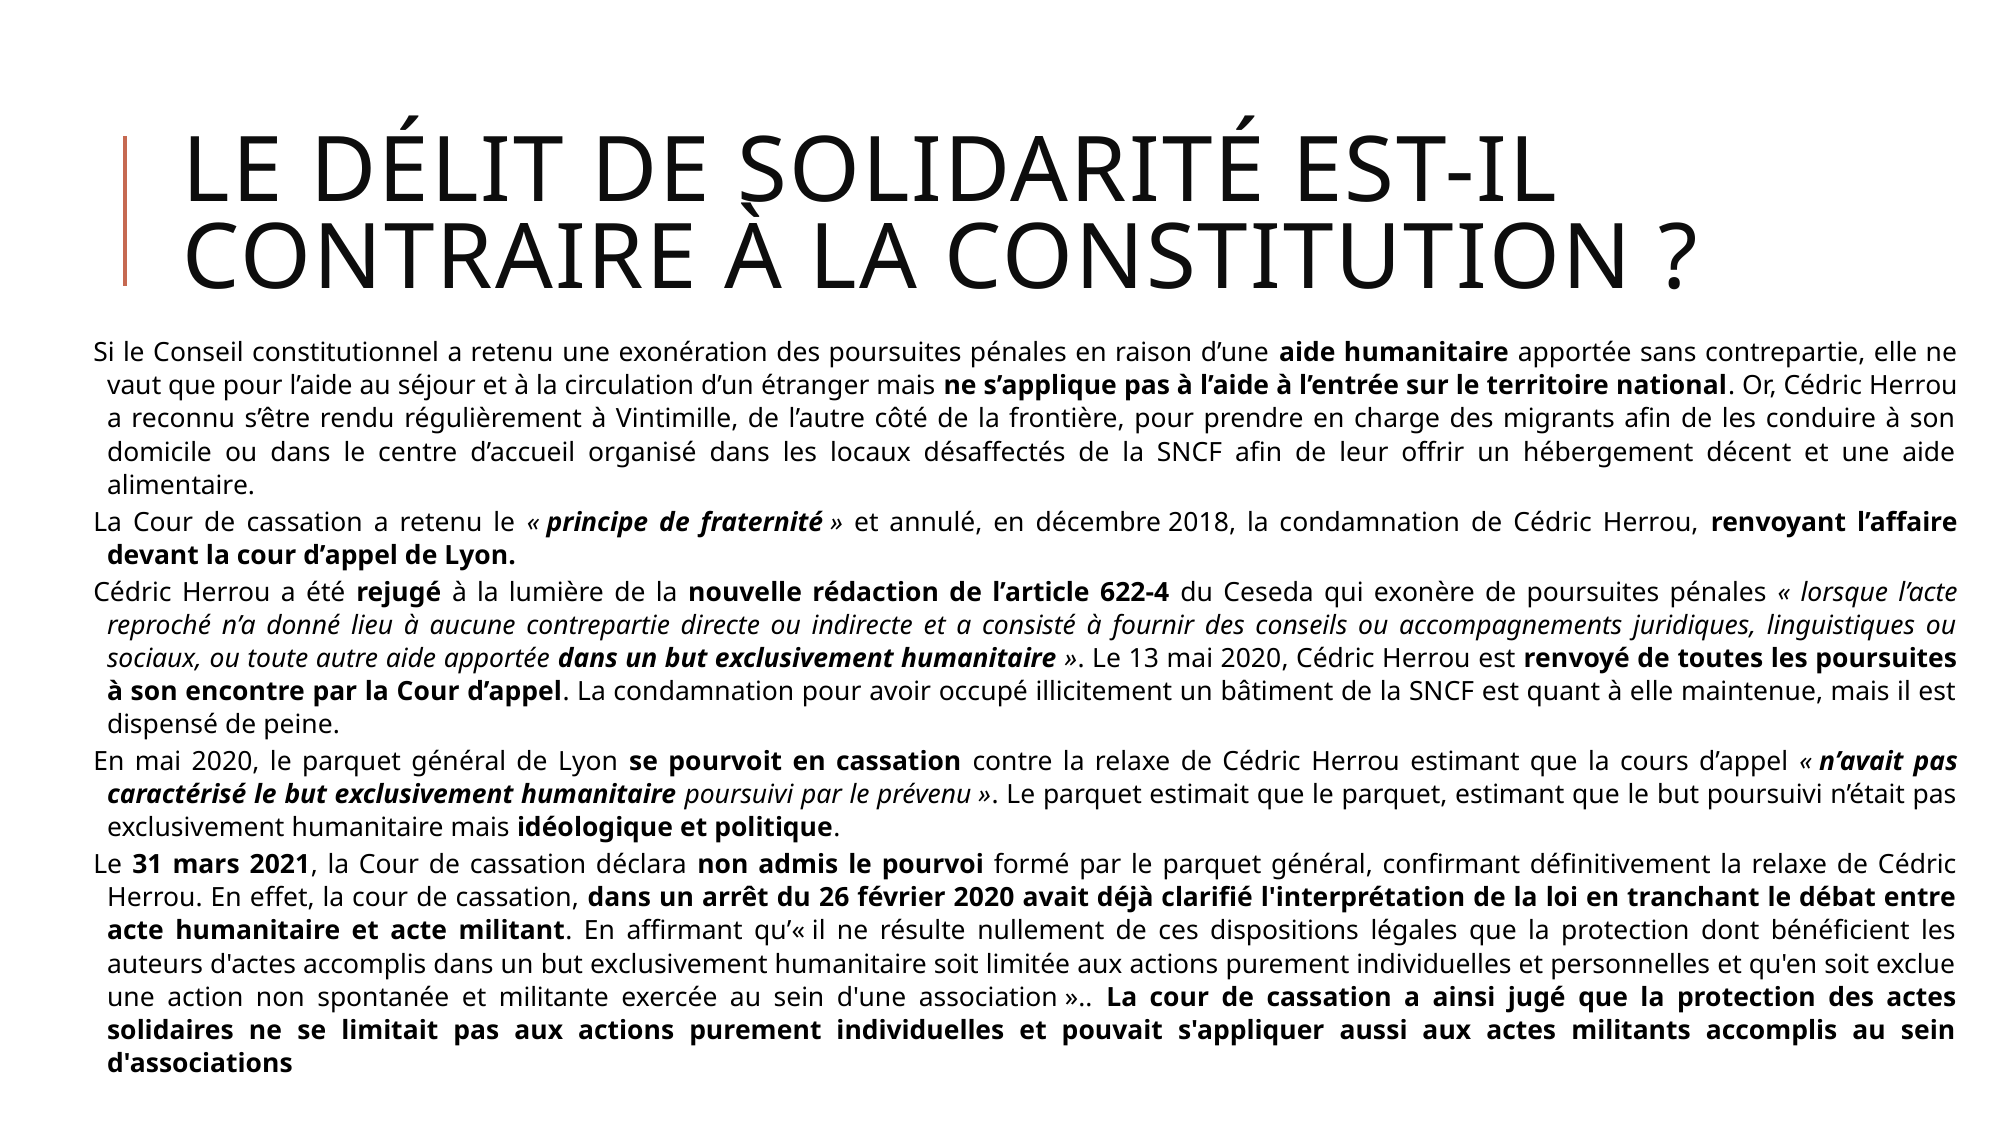

# Le délit de solidarité est-il contraire à la constitution ?
Si le Conseil constitutionnel a retenu une exonération des poursuites pénales en raison d’une aide humanitaire apportée sans contrepartie, elle ne vaut que pour l’aide au séjour et à la circulation d’un étranger mais ne s’applique pas à l’aide à l’entrée sur le territoire national. Or, Cédric Herrou a reconnu s’être rendu régulièrement à Vintimille, de l’autre côté de la frontière, pour prendre en charge des migrants afin de les conduire à son domicile ou dans le centre d’accueil organisé dans les locaux désaffectés de la SNCF afin de leur offrir un hébergement décent et une aide alimentaire.
La Cour de cassation a retenu le « principe de fraternité » et annulé, en décembre 2018, la condamnation de Cédric Herrou, renvoyant l’affaire devant la cour d’appel de Lyon.
Cédric Herrou a été rejugé à la lumière de la nouvelle rédaction de l’article 622-4 du Ceseda qui exonère de poursuites pénales « lorsque l’acte reproché n’a donné lieu à aucune contrepartie directe ou indirecte et a consisté à fournir des conseils ou accompagnements juridiques, linguistiques ou sociaux, ou toute autre aide apportée dans un but exclusivement humanitaire ». Le 13 mai 2020, Cédric Herrou est renvoyé de toutes les poursuites à son encontre par la Cour d’appel. La condamnation pour avoir occupé illicitement un bâtiment de la SNCF est quant à elle maintenue, mais il est dispensé de peine.
En mai 2020, le parquet général de Lyon se pourvoit en cassation contre la relaxe de Cédric Herrou estimant que la cours d’appel « n’avait pas caractérisé le but exclusivement humanitaire poursuivi par le prévenu ». Le parquet estimait que le parquet, estimant que le but poursuivi n’était pas exclusivement humanitaire mais idéologique et politique.
Le 31 mars 2021, la Cour de cassation déclara non admis le pourvoi formé par le parquet général, confirmant définitivement la relaxe de Cédric Herrou. En effet, la cour de cassation, dans un arrêt du 26 février 2020 avait déjà clarifié l'interprétation de la loi en tranchant le débat entre acte humanitaire et acte militant. En affirmant qu’« il ne résulte nullement de ces dispositions légales que la protection dont bénéficient les auteurs d'actes accomplis dans un but exclusivement humanitaire soit limitée aux actions purement individuelles et personnelles et qu'en soit exclue une action non spontanée et militante exercée au sein d'une association ».. La cour de cassation a ainsi jugé que la protection des actes solidaires ne se limitait pas aux actions purement individuelles et pouvait s'appliquer aussi aux actes militants accomplis au sein d'associations